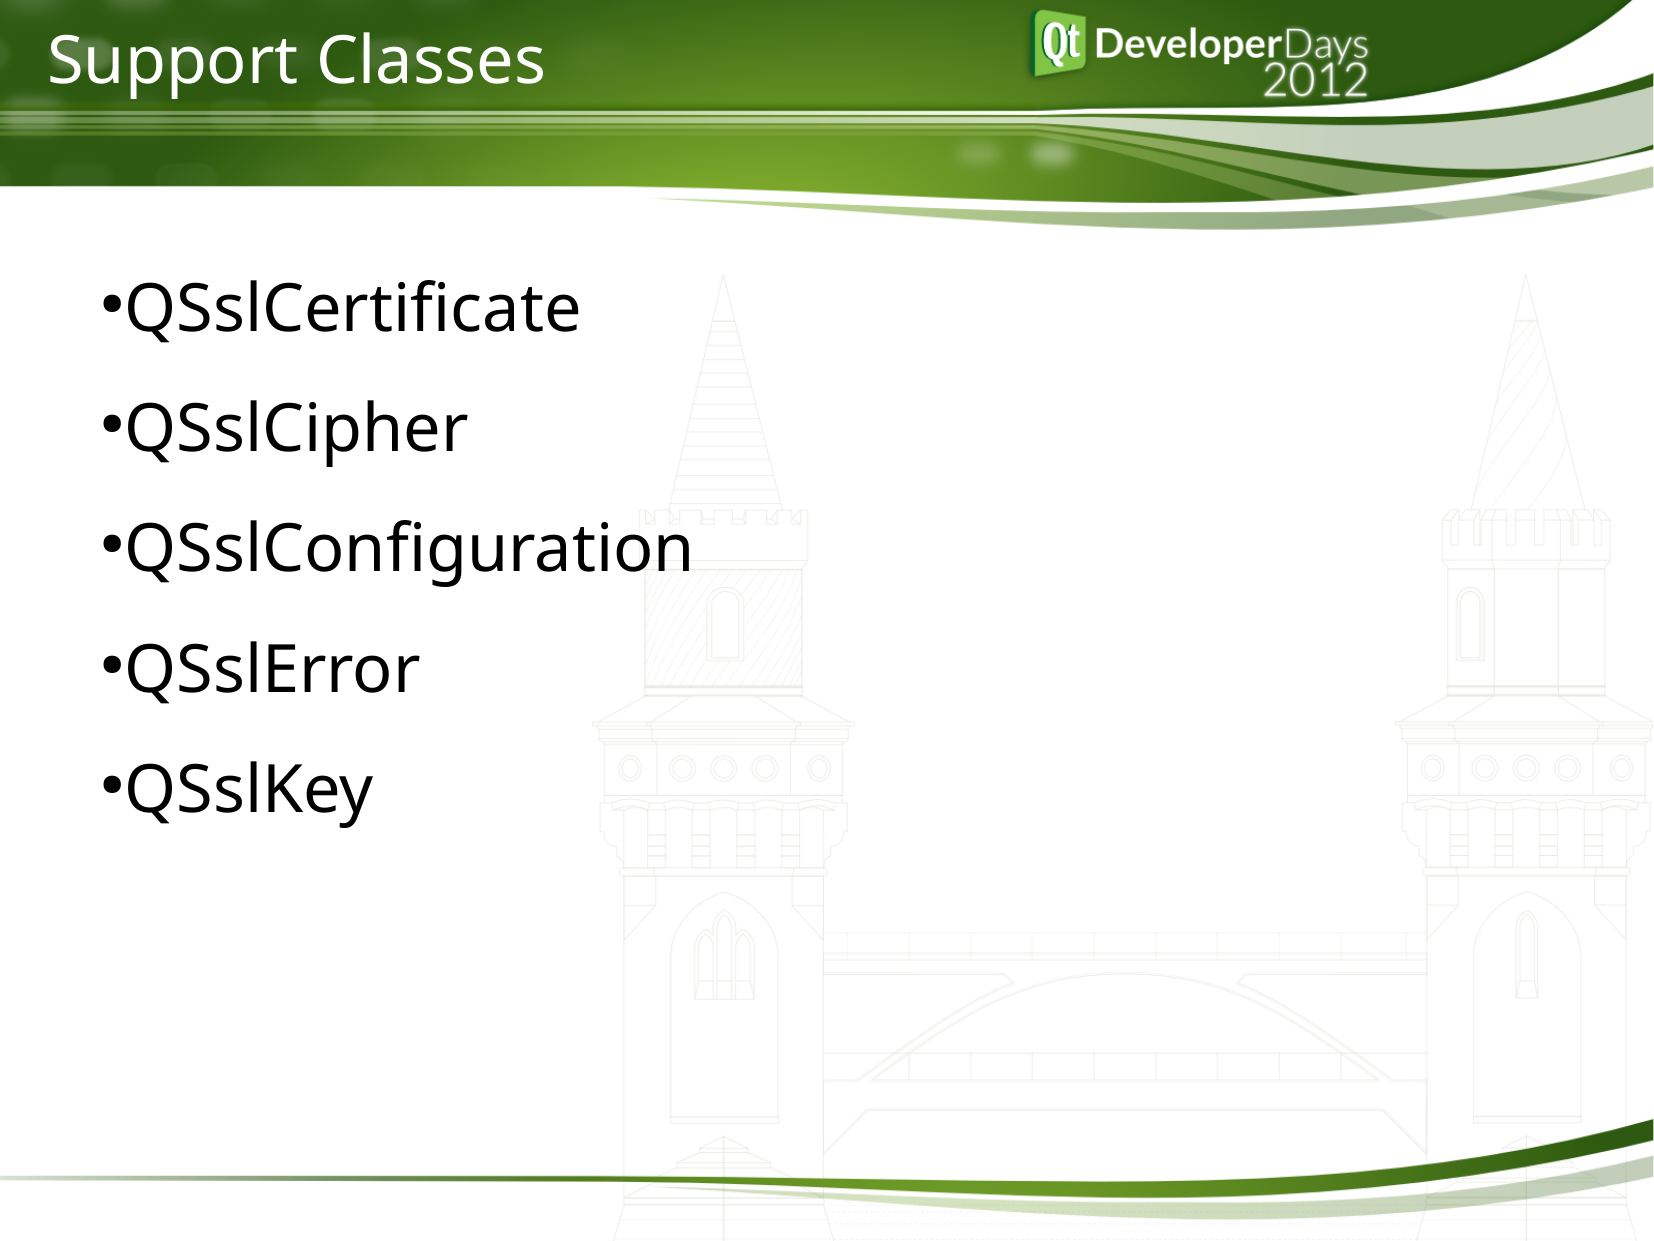

# Support Classes
QSslCertificate
QSslCipher
QSslConfiguration
QSslError
QSslKey